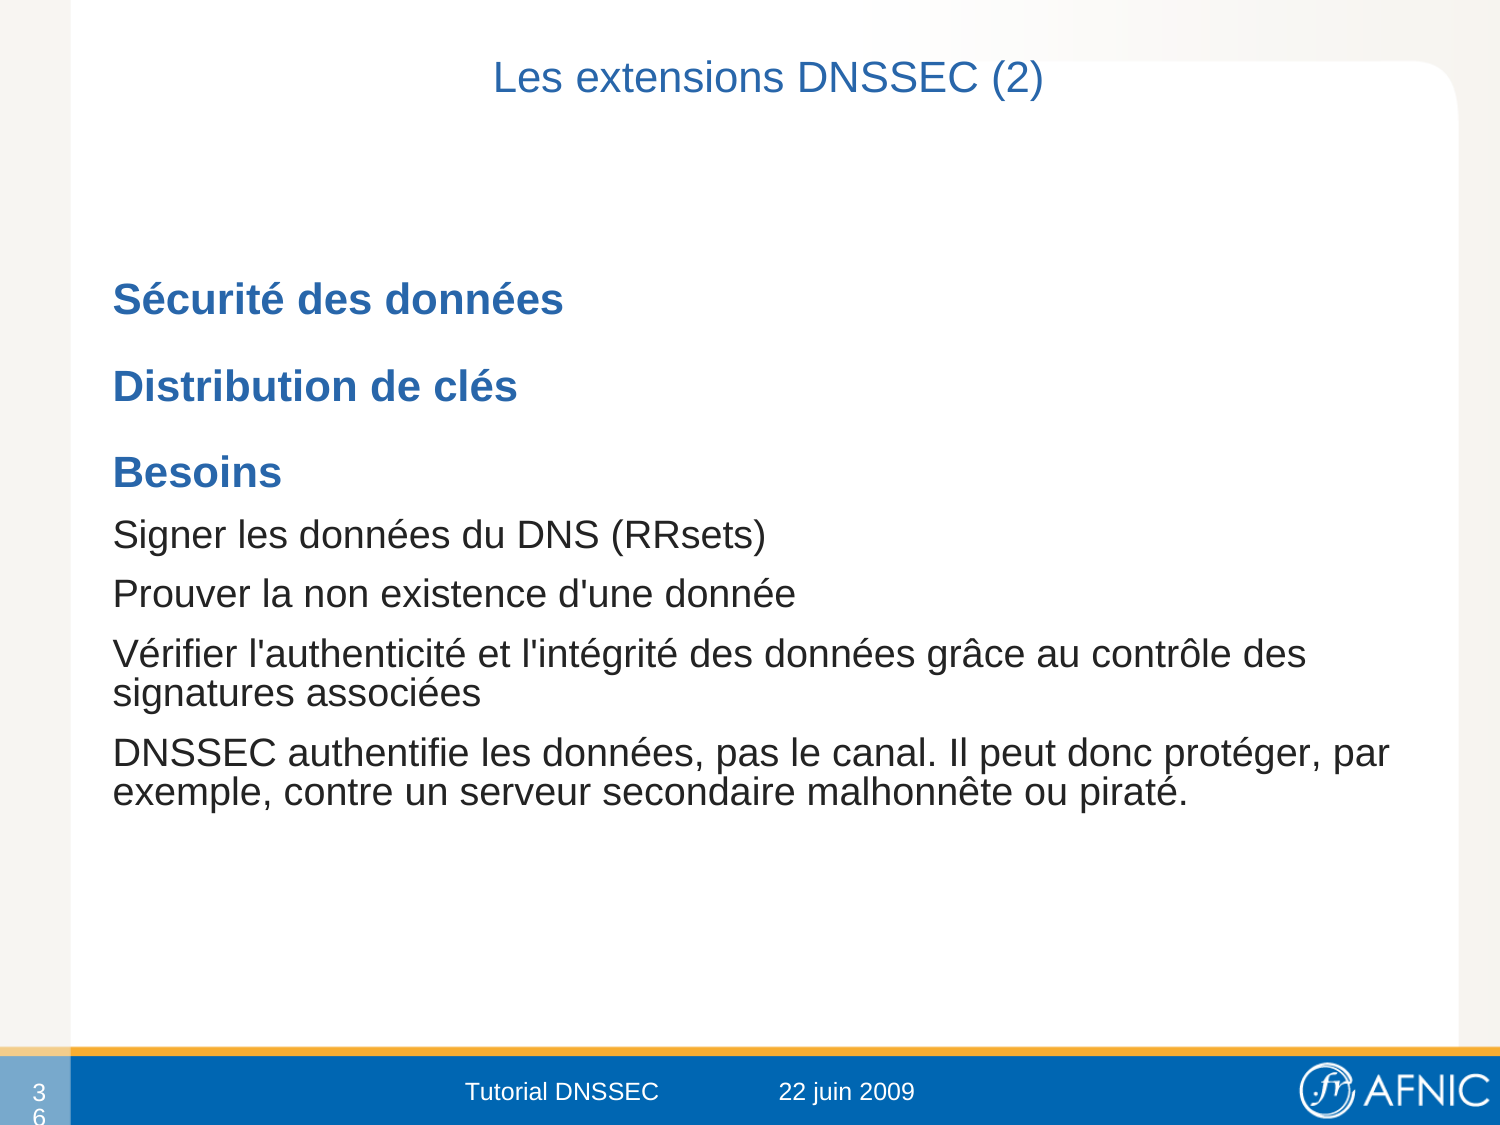

# Les extensions DNSSEC (2)
Sécurité des données
Distribution de clés
Besoins
Signer les données du DNS (RRsets)
Prouver la non existence d'une donnée
Vérifier l'authenticité et l'intégrité des données grâce au contrôle des signatures associées
DNSSEC authentifie les données, pas le canal. Il peut donc protéger, par exemple, contre un serveur secondaire malhonnête ou piraté.